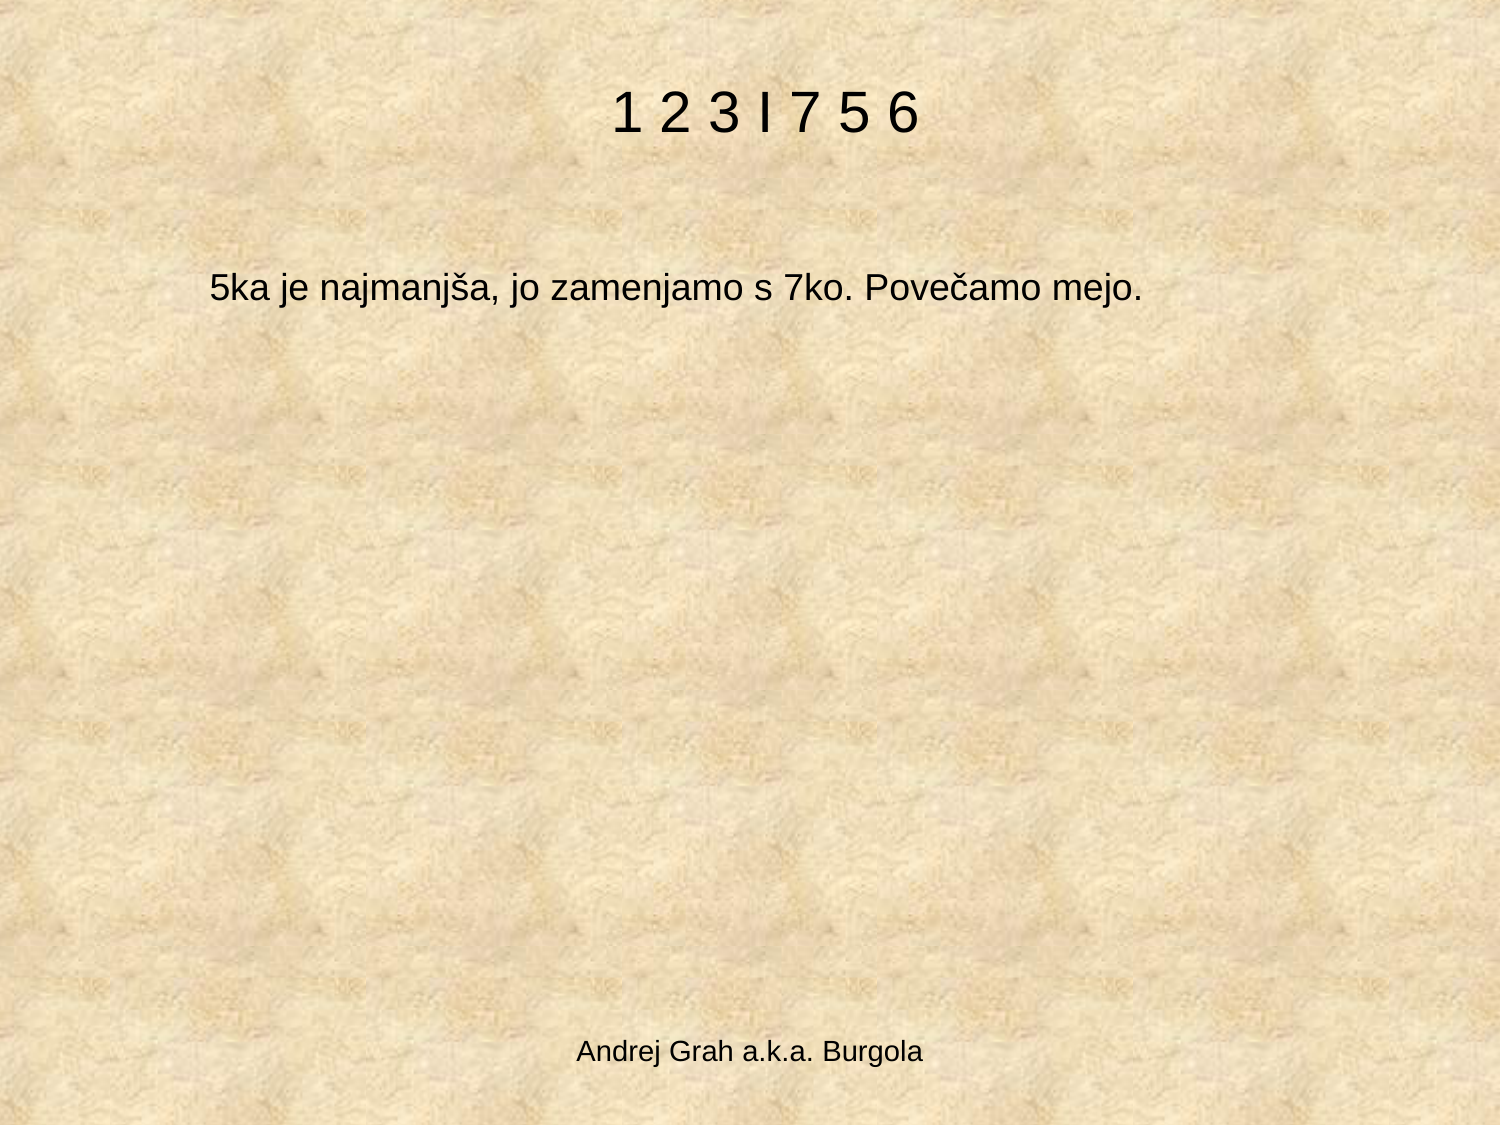

1 2 3 I 7 5 6
5ka je najmanjša, jo zamenjamo s 7ko. Povečamo mejo.
Andrej Grah a.k.a. Burgola